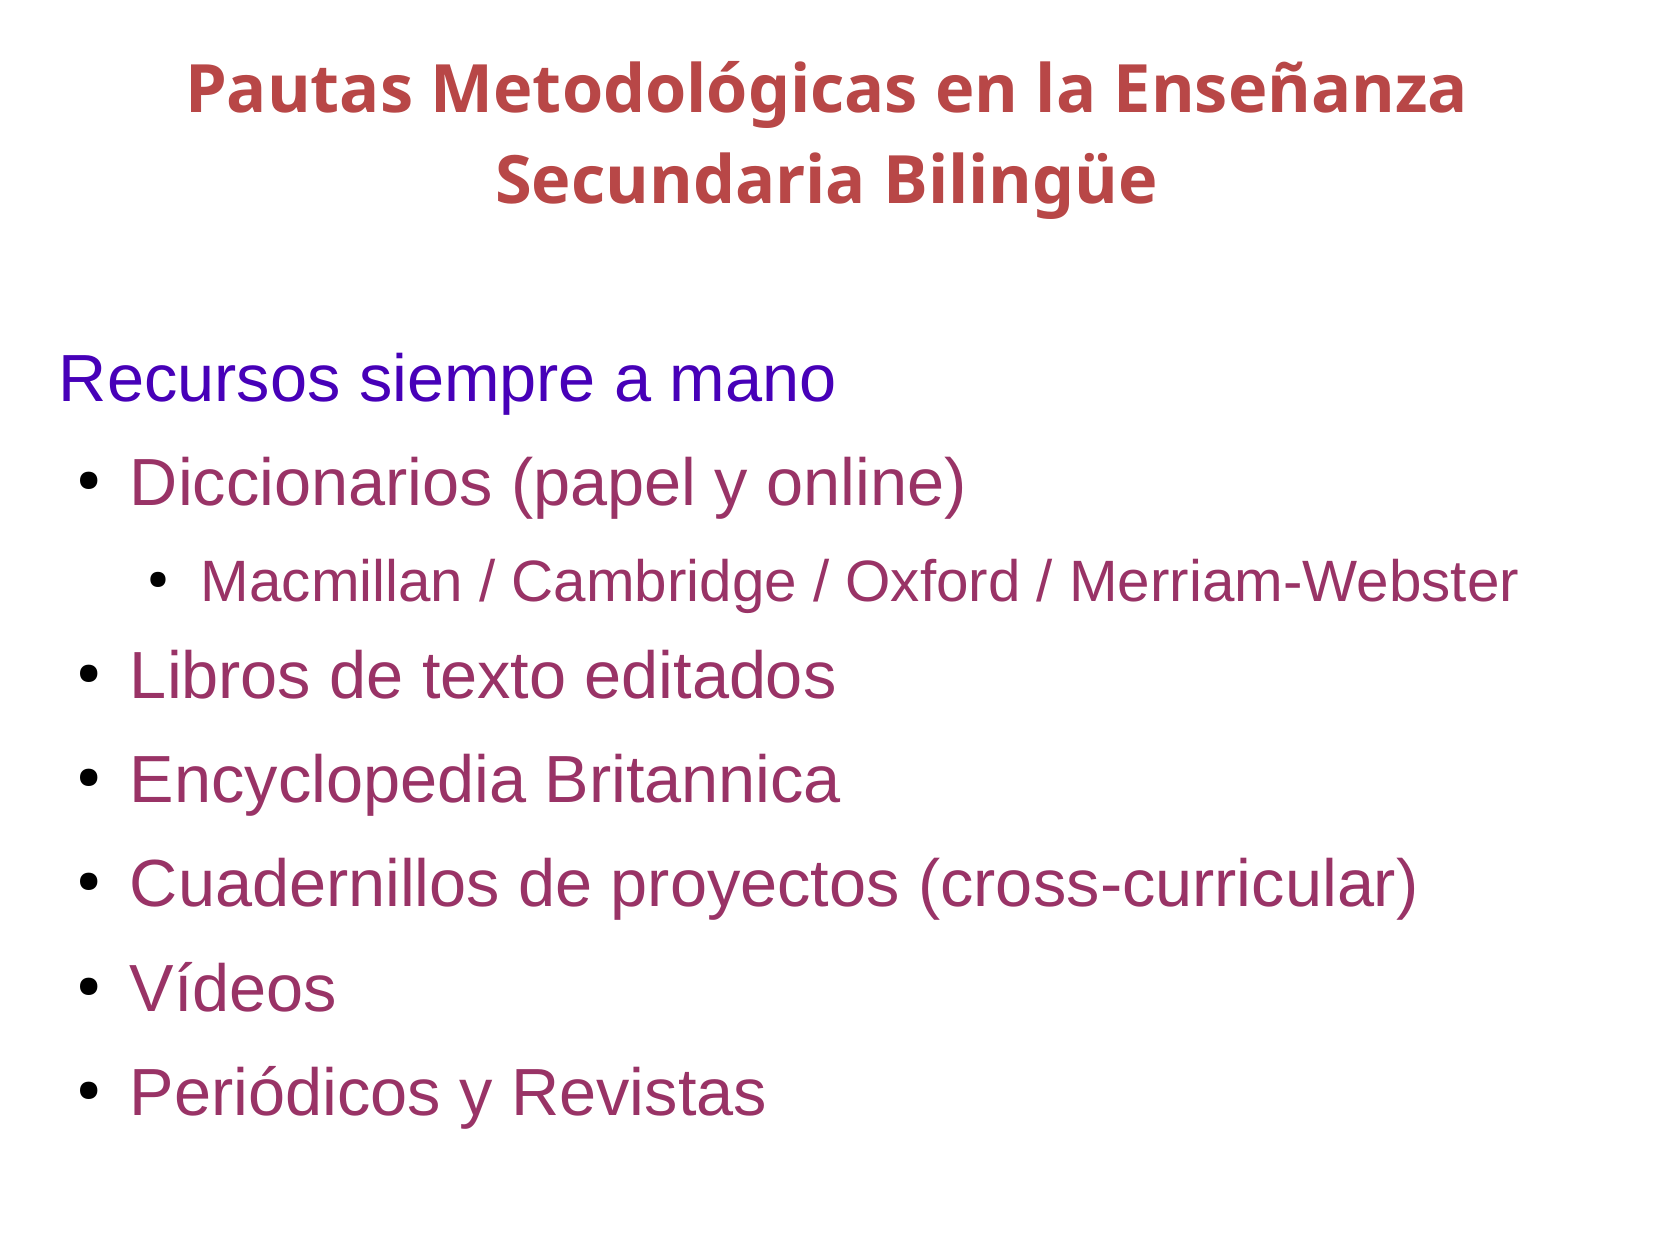

# Pautas Metodológicas en la Enseñanza Secundaria Bilingüe
Recursos siempre a mano
Diccionarios (papel y online)
Macmillan / Cambridge / Oxford / Merriam-Webster
Libros de texto editados
Encyclopedia Britannica
Cuadernillos de proyectos (cross-curricular)
Vídeos
Periódicos y Revistas